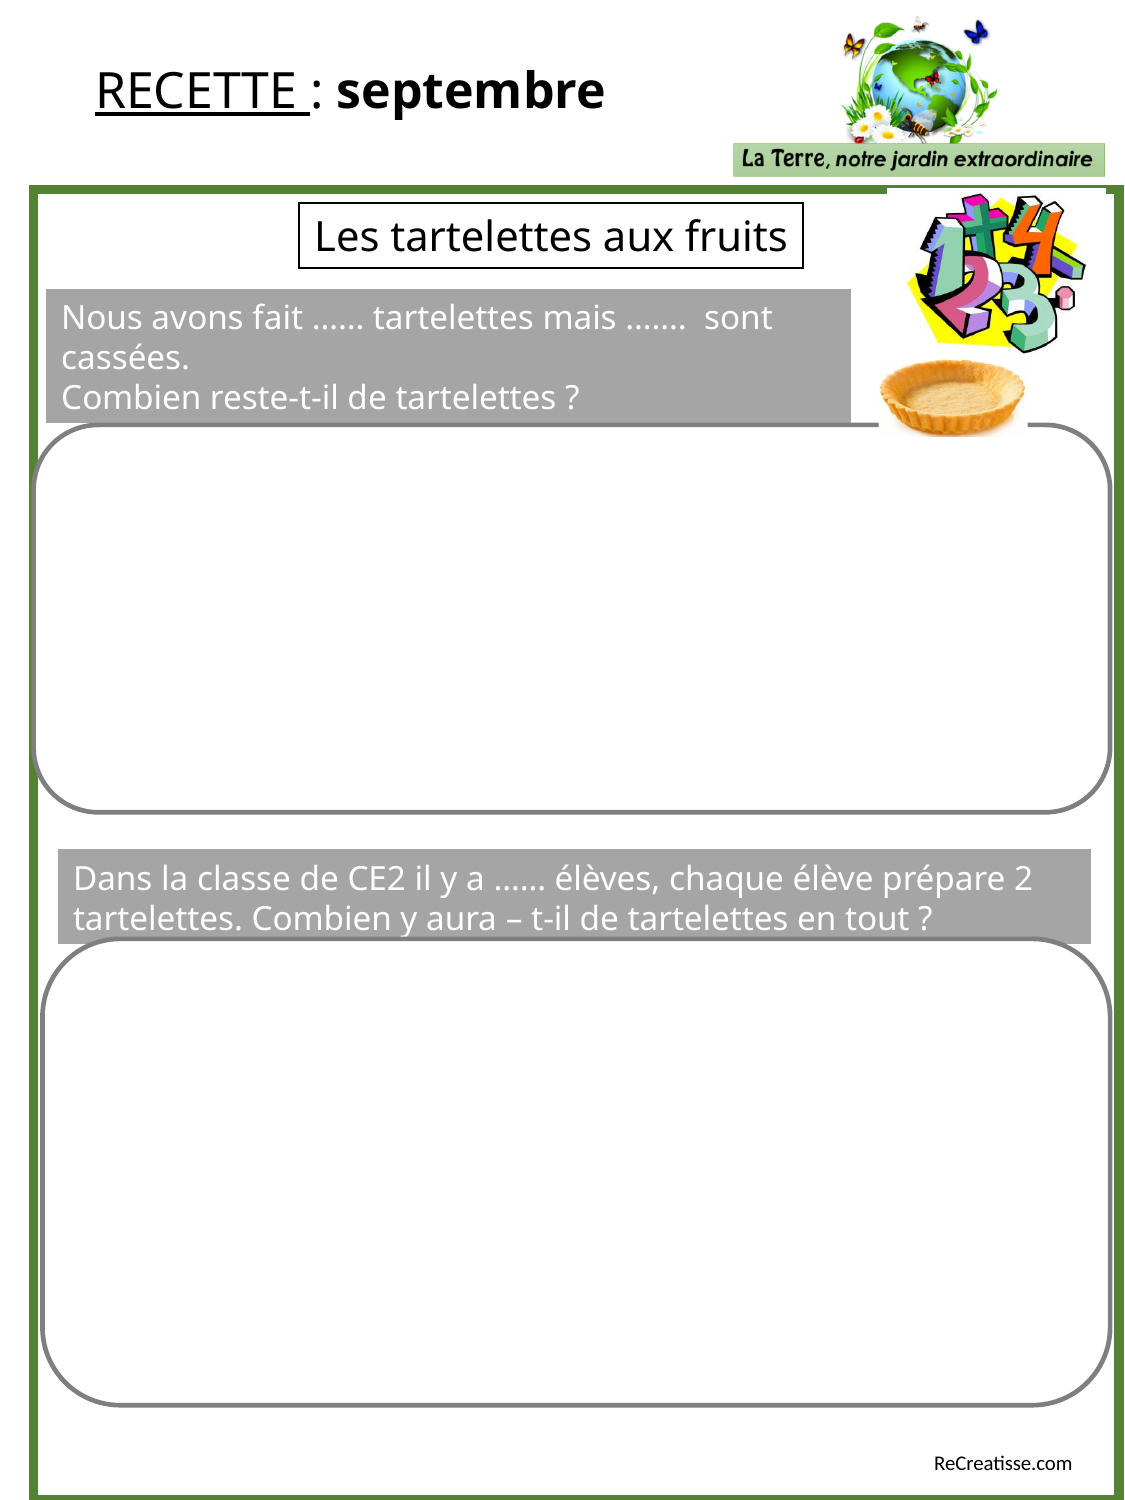

RECETTE : septembre
Les tartelettes aux fruits
Nous avons fait …… tartelettes mais ……. sont cassées.
Combien reste-t-il de tartelettes ?
Dans la classe de CE2 il y a …… élèves, chaque élève prépare 2 tartelettes. Combien y aura – t-il de tartelettes en tout ?
ReCreatisse.com